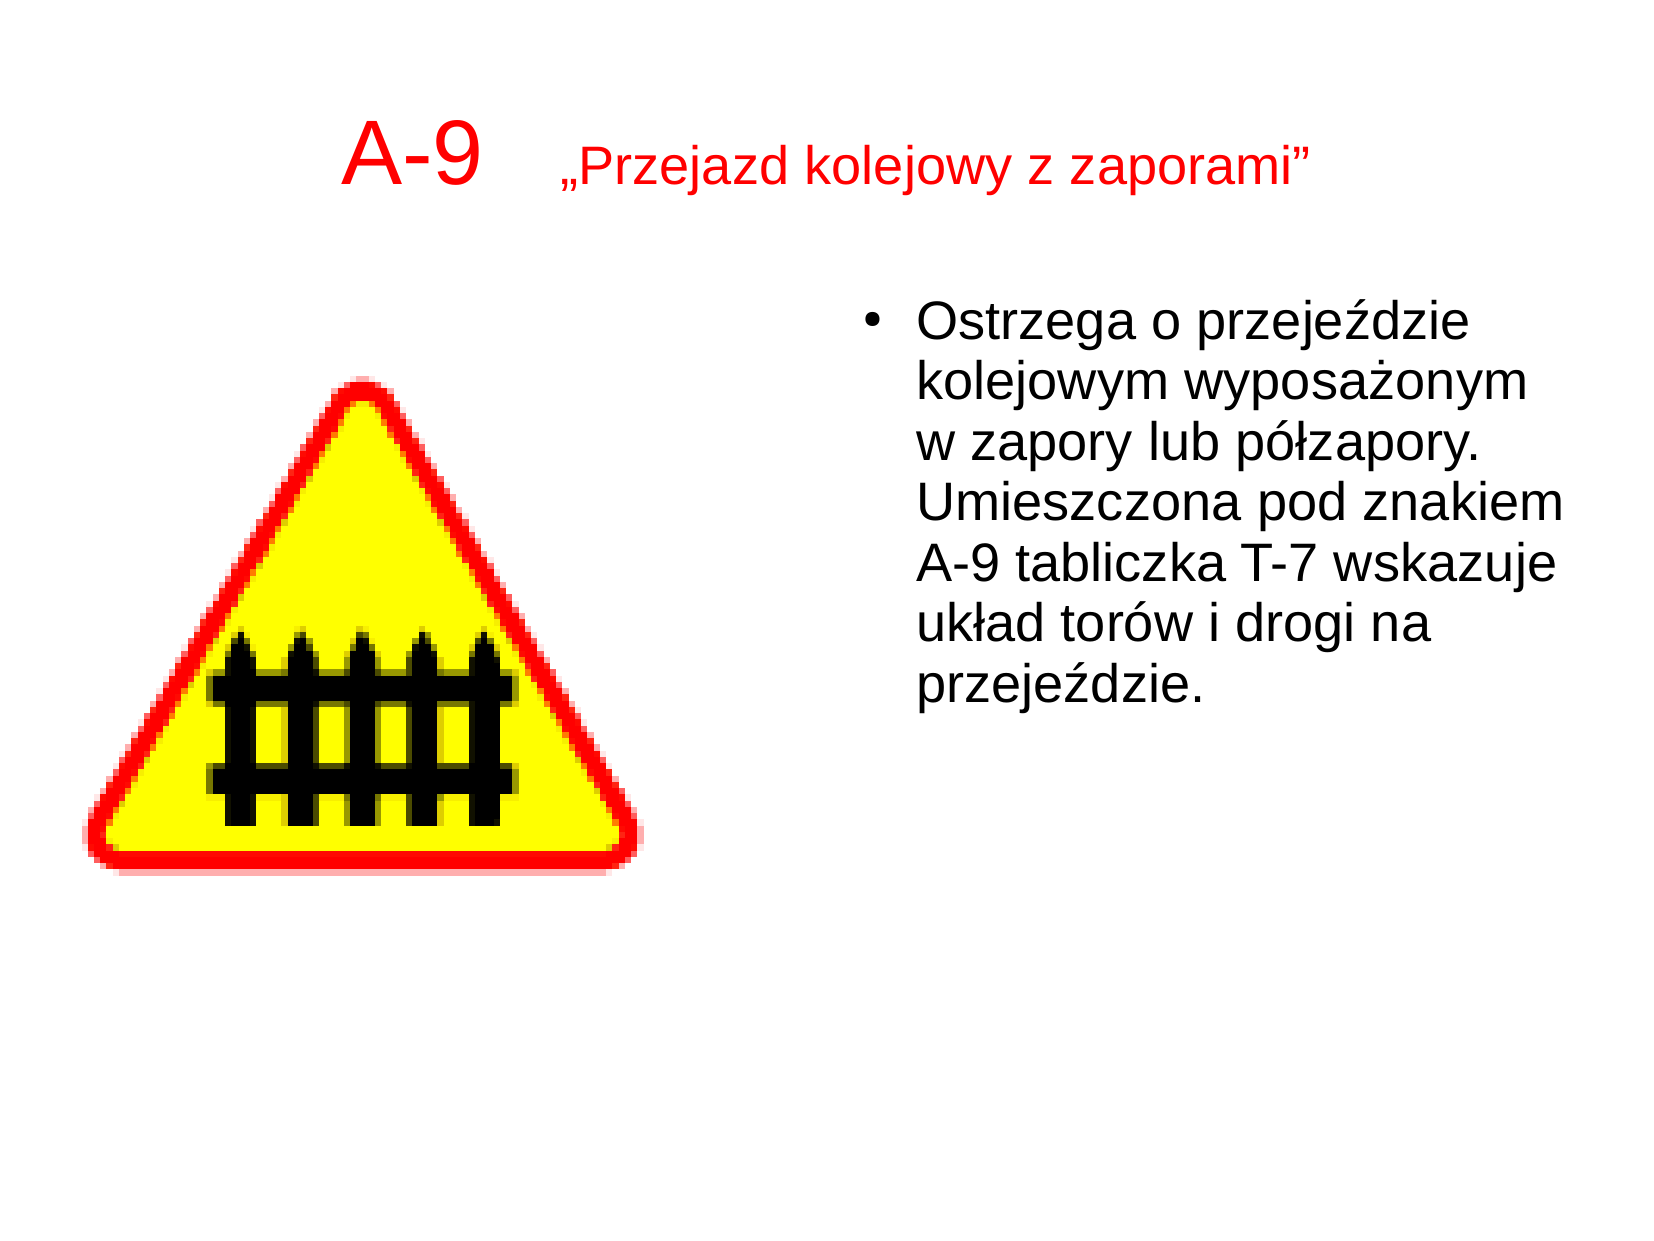

# A-9 „Przejazd kolejowy z zaporami”
Ostrzega o przejeździe kolejowym wyposażonym w zapory lub półzapory. Umieszczona pod znakiem A-9 tabliczka T-7 wskazuje układ torów i drogi na przejeździe.